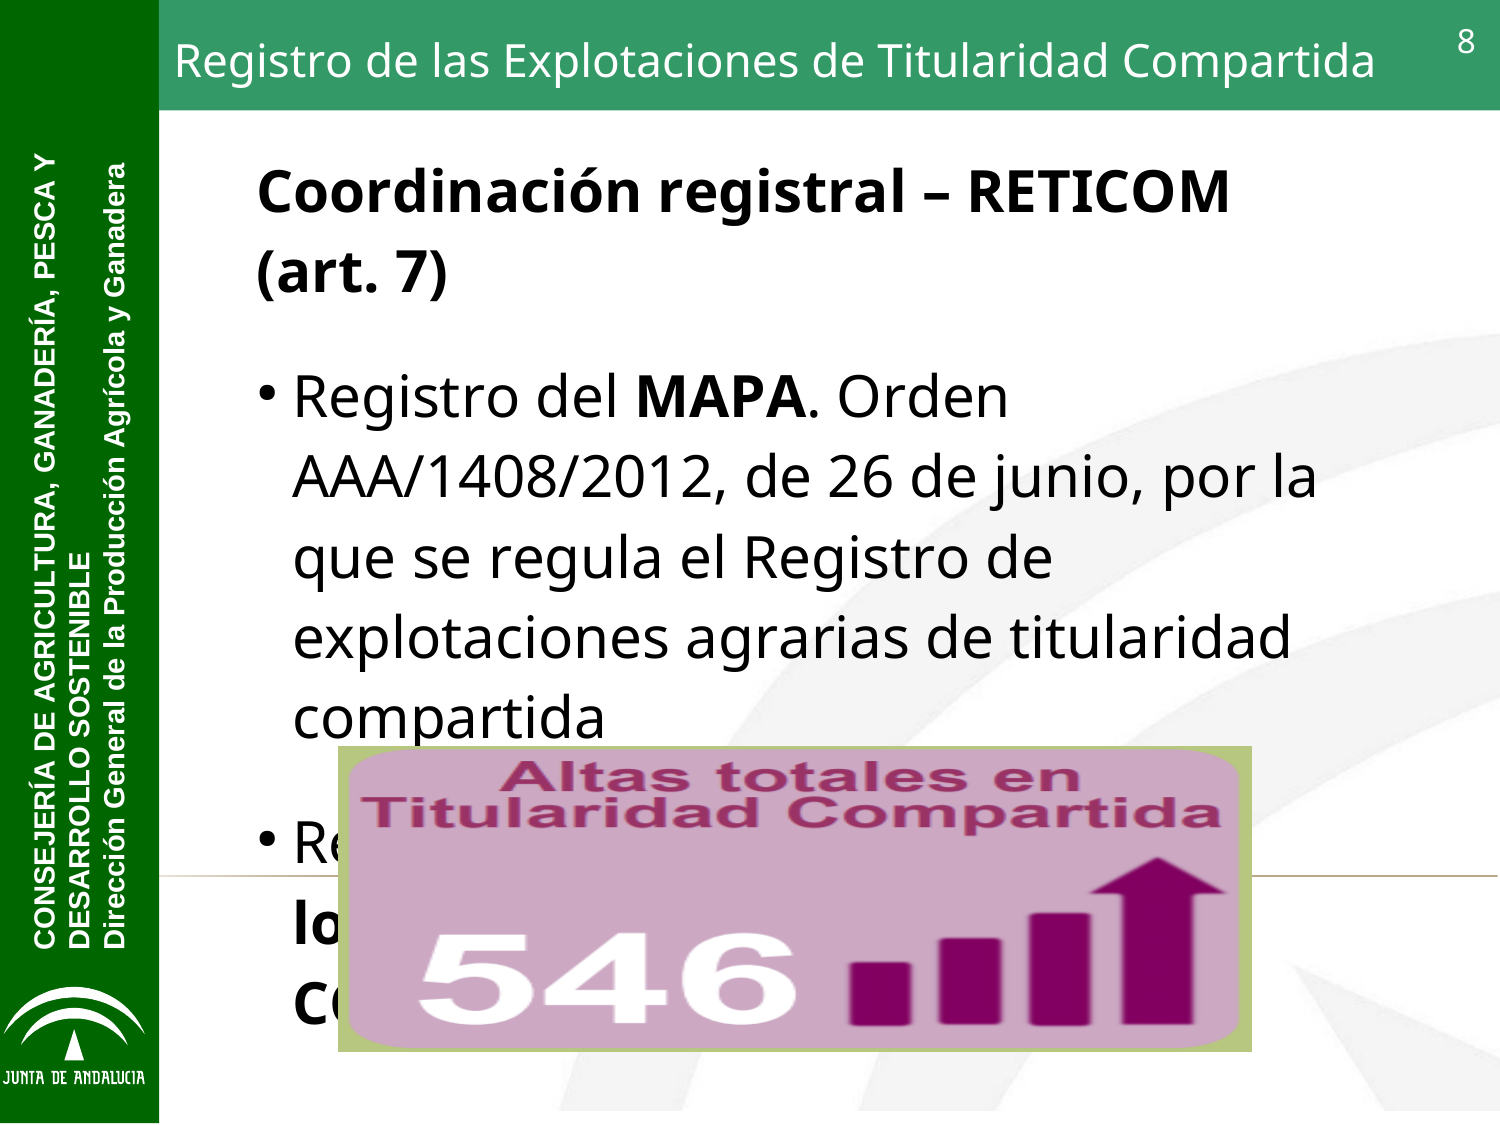

Registro de las Explotaciones de Titularidad Compartida
8
Coordinación registral – RETICOM (art. 7)
Registro del MAPA. Orden AAA/1408/2012, de 26 de junio, por la que se regula el Registro de explotaciones agrarias de titularidad compartida
Refleja las declaraciones de TC con los datos proporcionados por las CCAA